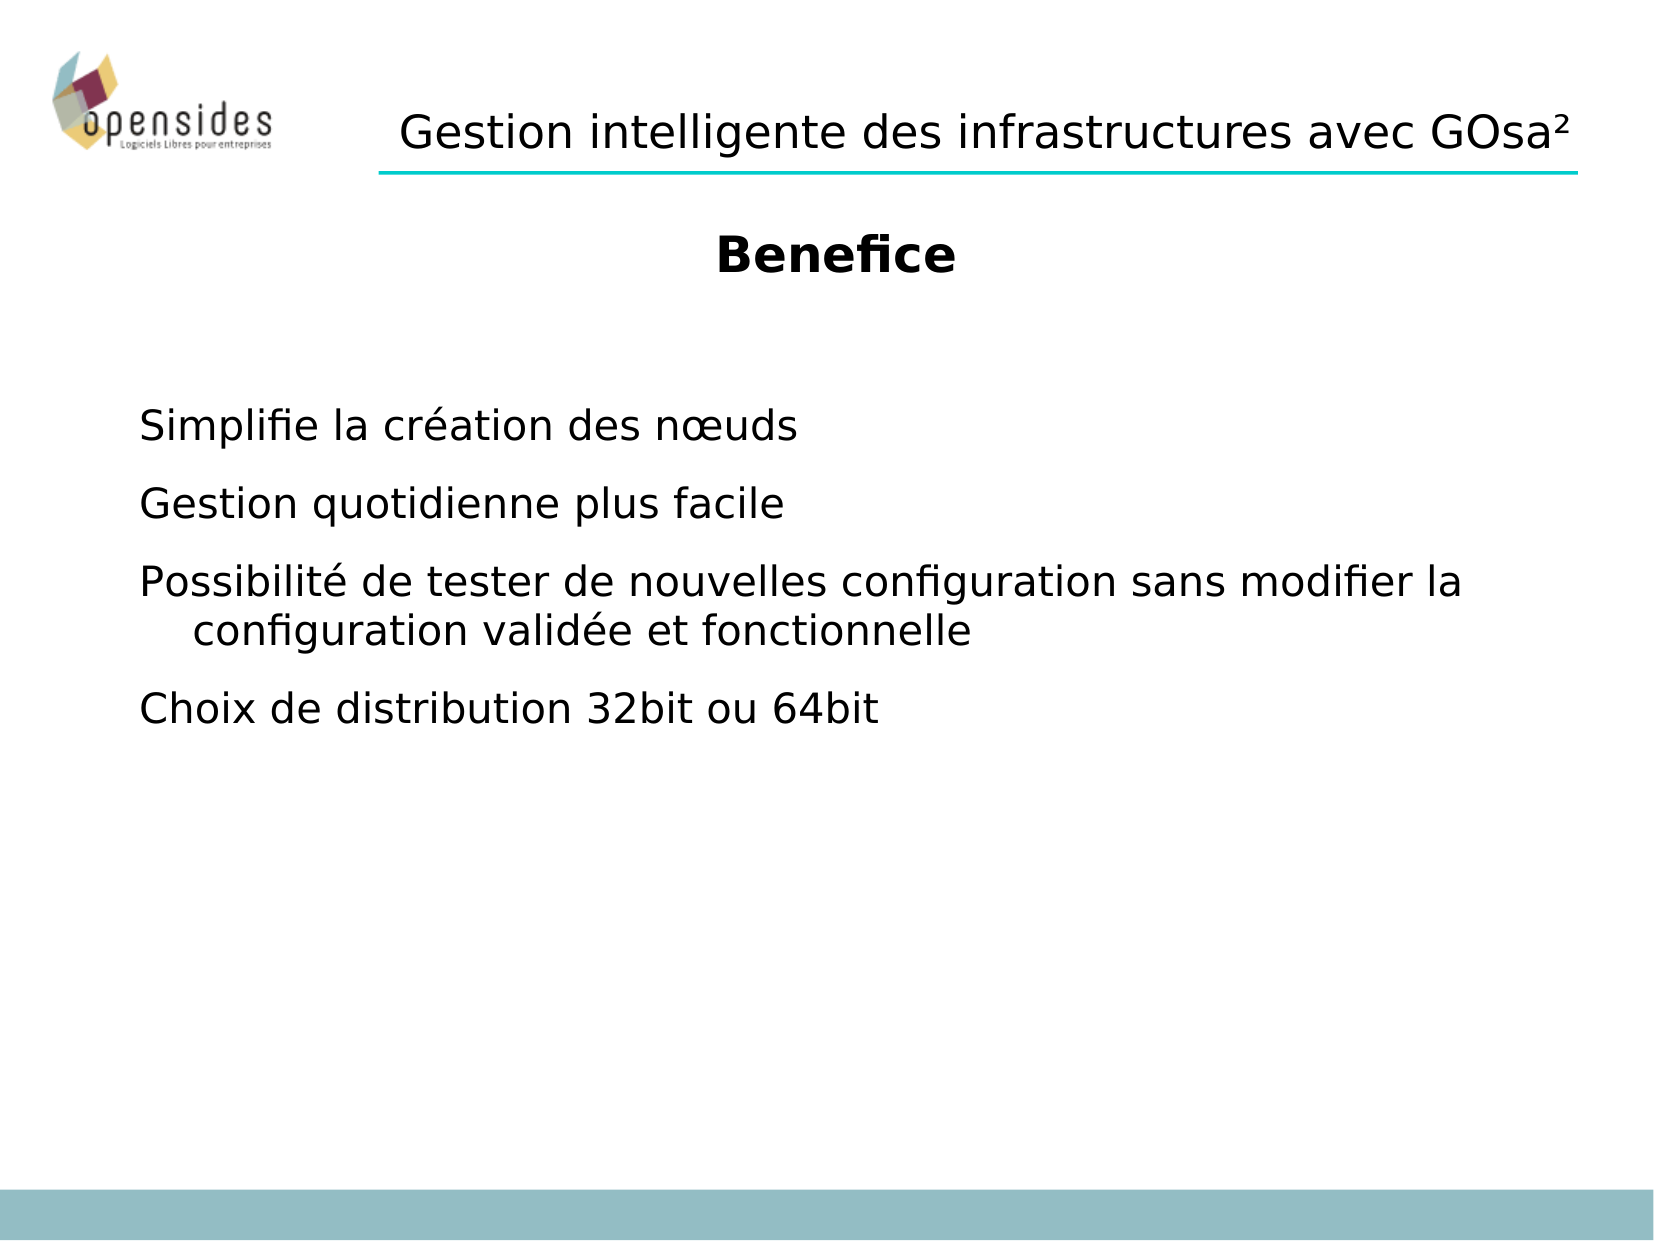

Gestion intelligente des infrastructures avec GOsa²
# Benefice
Simplifie la création des nœuds
Gestion quotidienne plus facile
Possibilité de tester de nouvelles configuration sans modifier la configuration validée et fonctionnelle
Choix de distribution 32bit ou 64bit